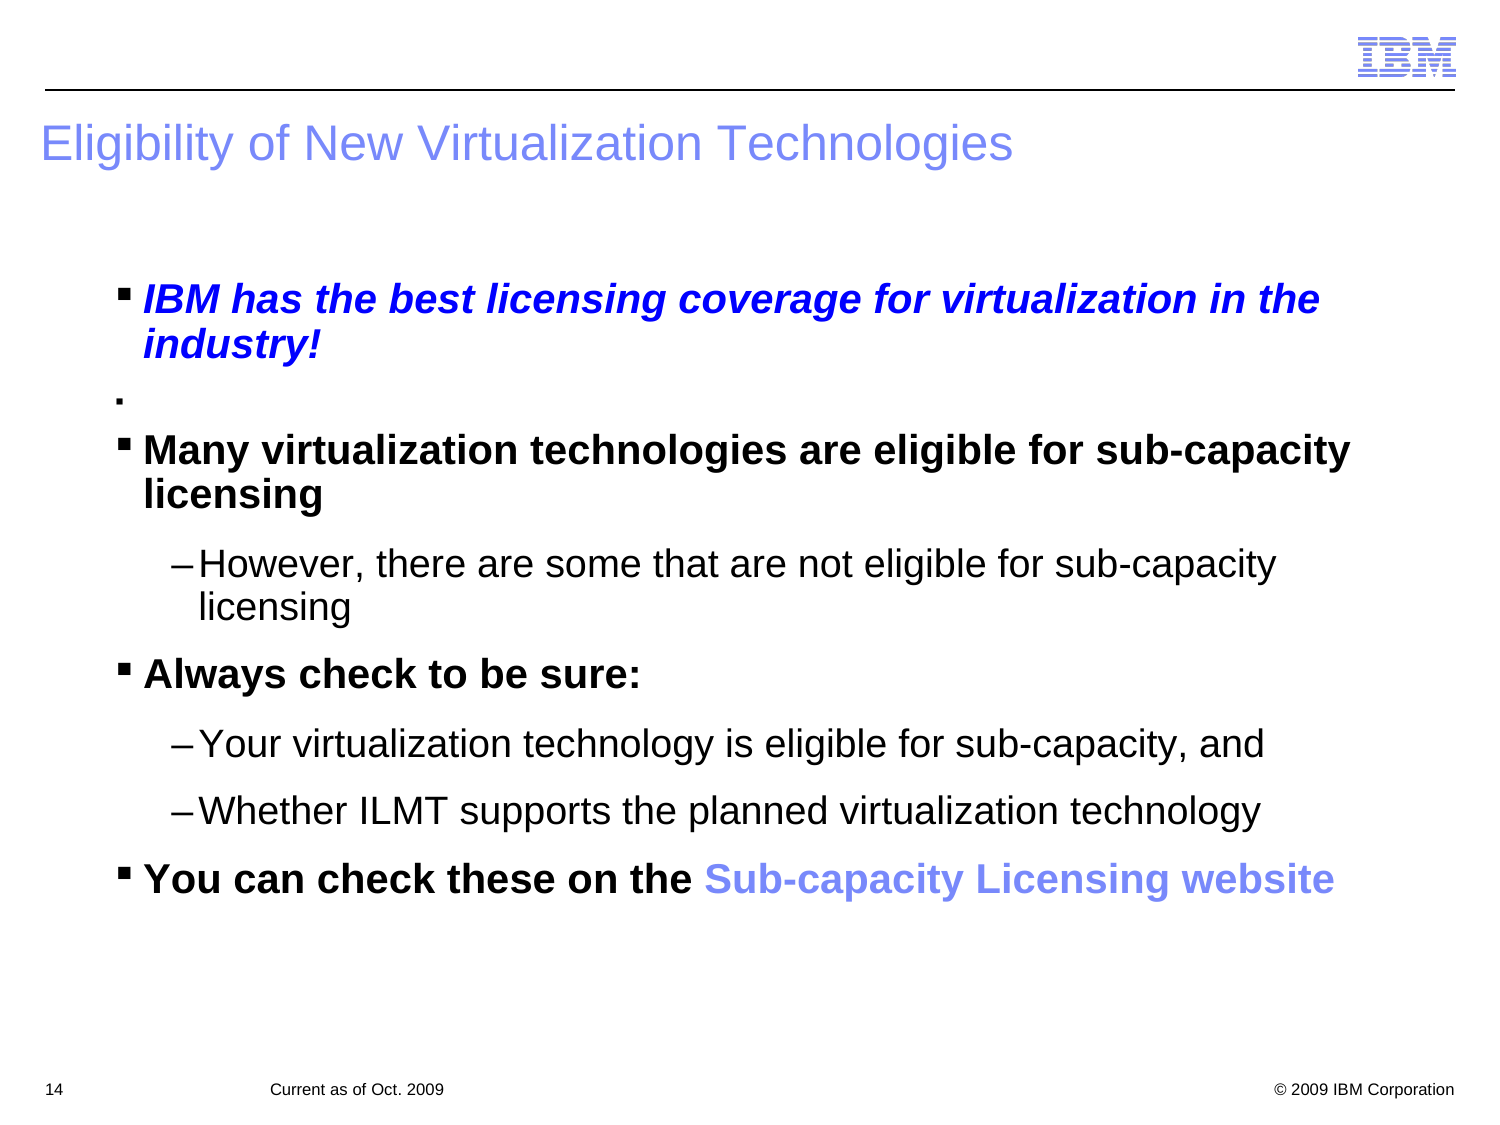

# Eligibility of New Virtualization Technologies
IBM has the best licensing coverage for virtualization in the industry!
Many virtualization technologies are eligible for sub-capacity licensing
However, there are some that are not eligible for sub-capacity licensing
Always check to be sure:
Your virtualization technology is eligible for sub-capacity, and
Whether ILMT supports the planned virtualization technology
You can check these on the Sub-capacity Licensing website
14
Current as of Oct. 2009